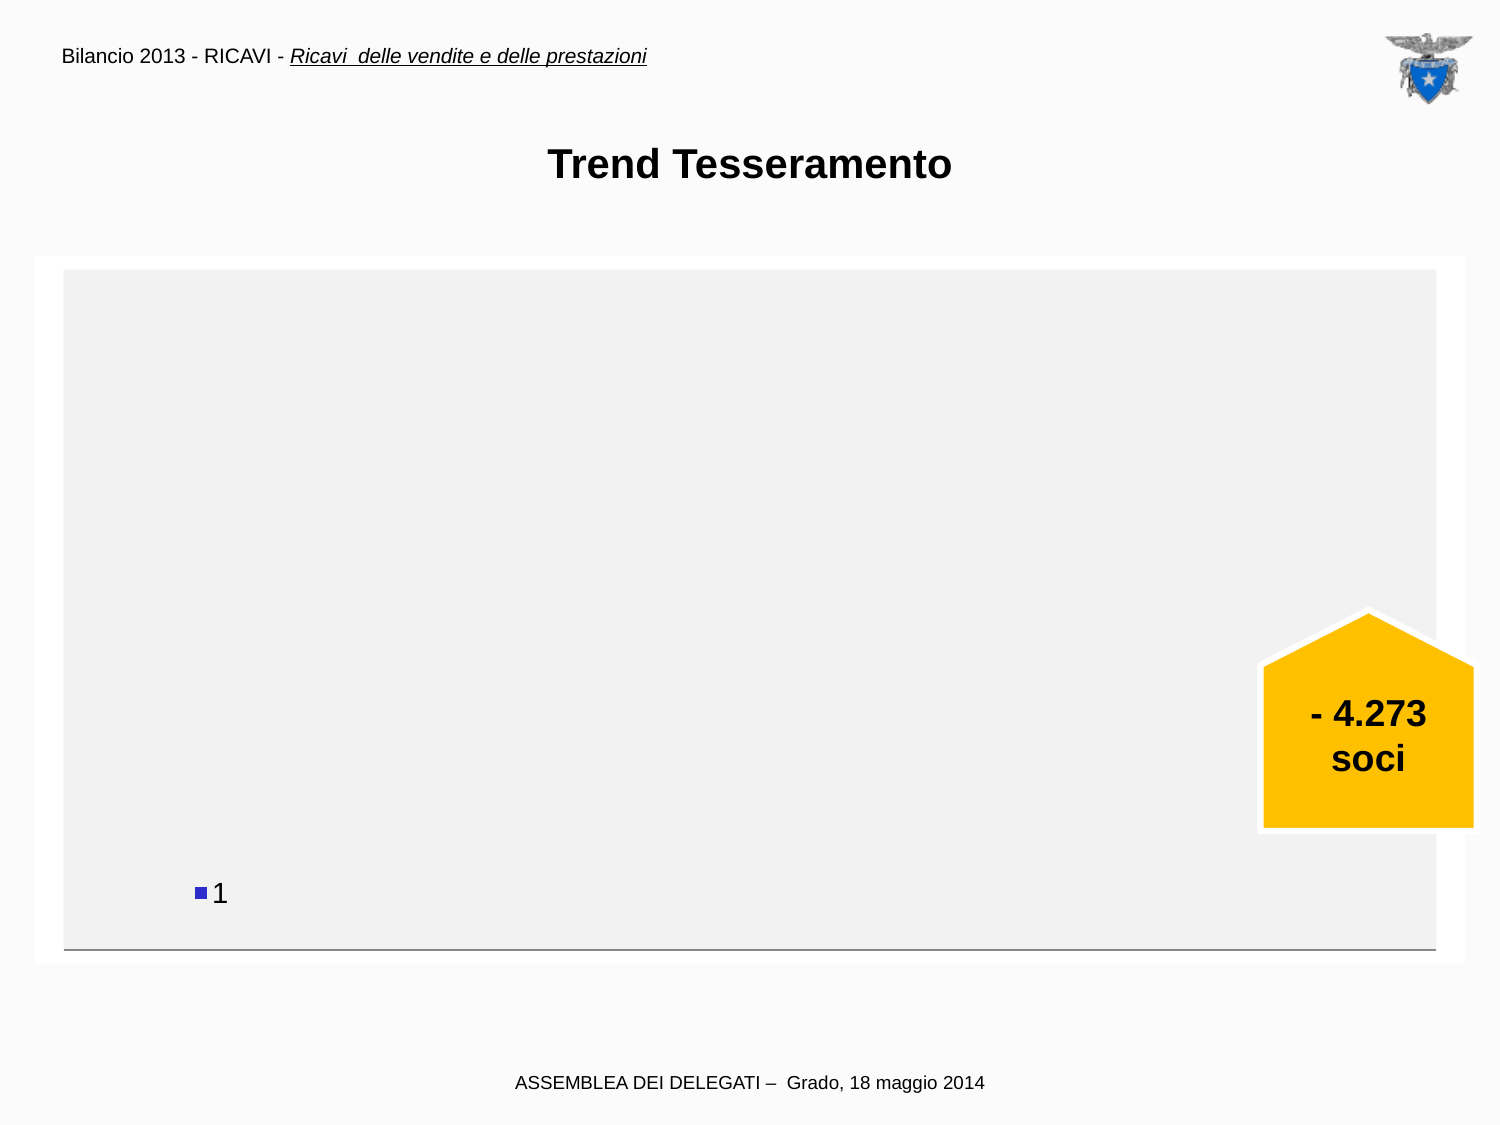

Bilancio 2013 - RICAVI - Ricavi delle vendite e delle prestazioni
Trend Tesseramento
### Chart
| Category | |
|---|---|
- 4.273 soci
ASSEMBLEA DEI DELEGATI – Grado, 18 maggio 2014